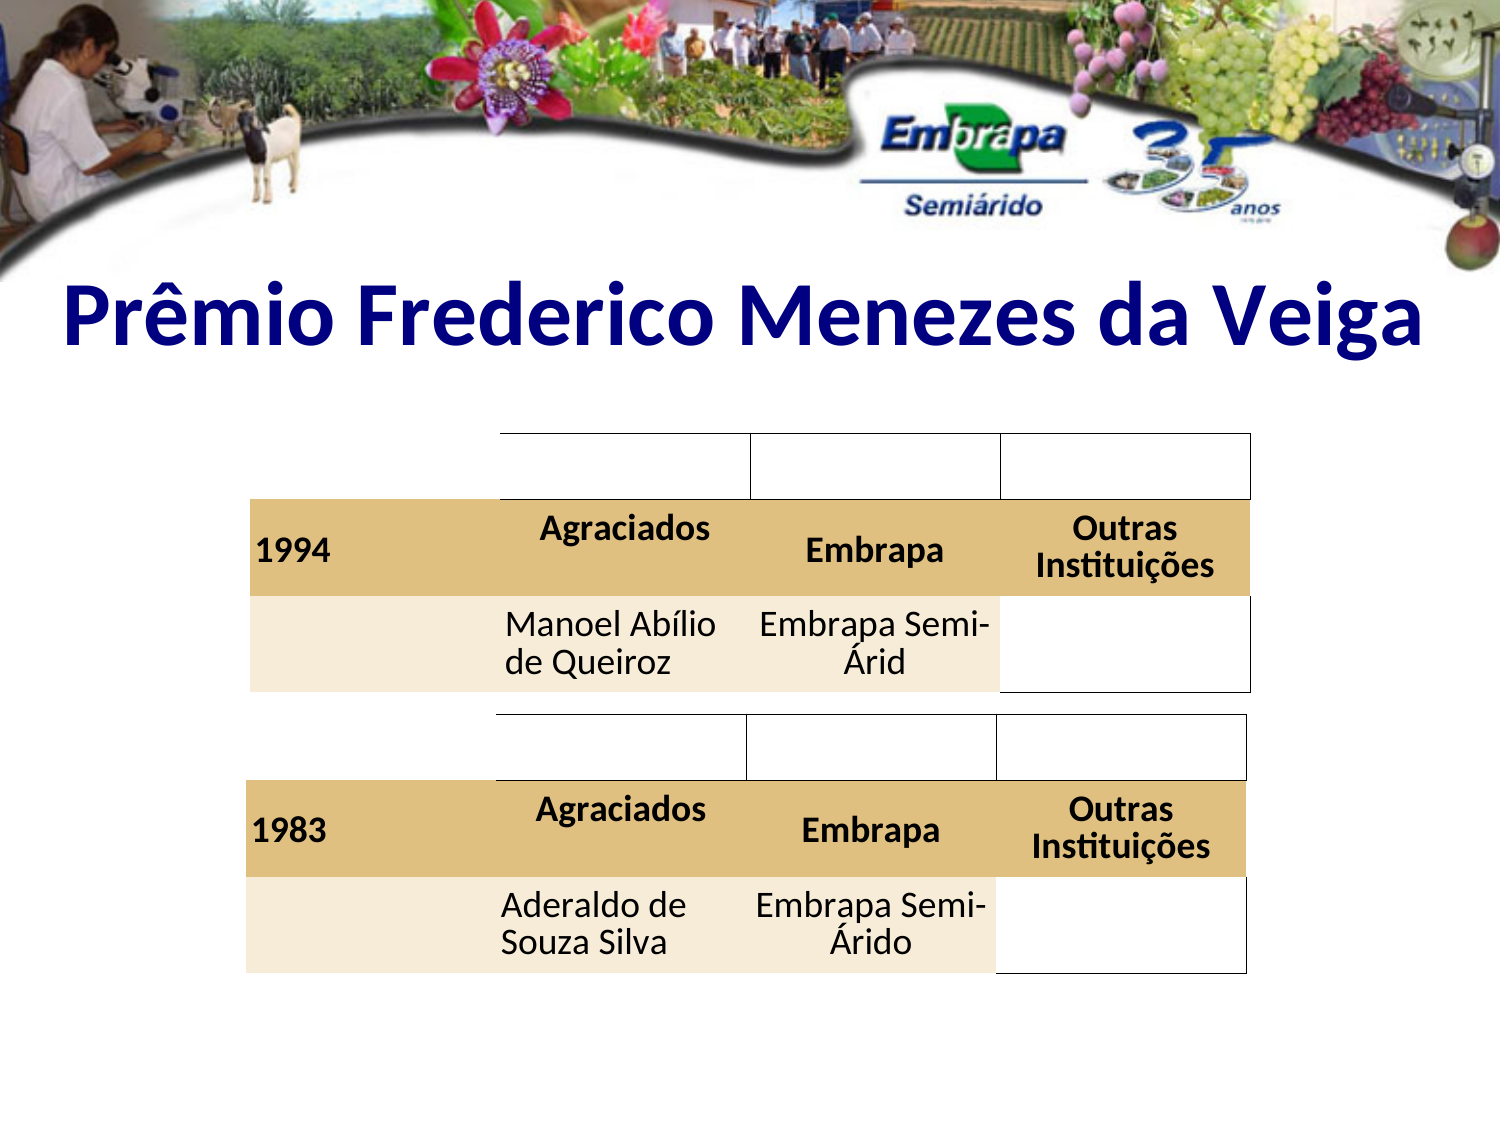

Prêmio Frederico Menezes da Veiga
| | | | |
| --- | --- | --- | --- |
| 1994 | Agraciados | Embrapa | Outras Instituições |
| | Manoel Abílio de Queiroz | Embrapa Semi-Árid | |
| | | | |
| --- | --- | --- | --- |
| 1983 | Agraciados | Embrapa | Outras Instituições |
| | Aderaldo de Souza Silva | Embrapa Semi-Árido | |